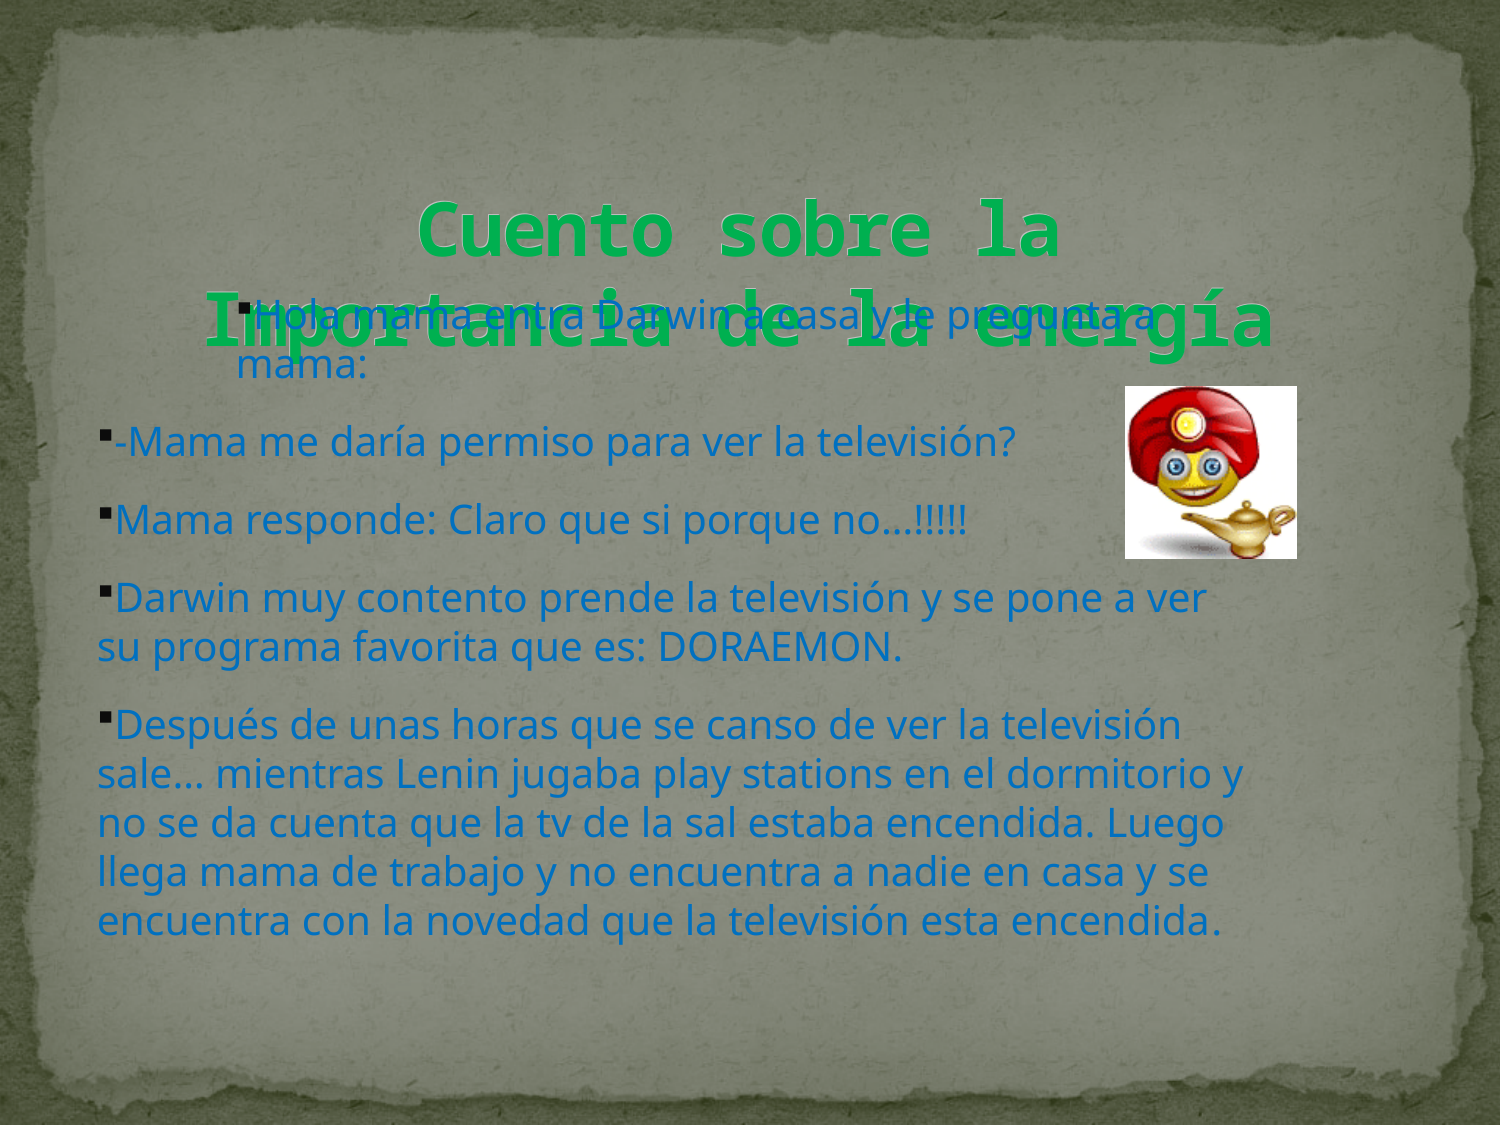

# Cuento sobre la Importancia de la energía
Hola mama entra Darwin a casa y le pregunta a mama:
-Mama me daría permiso para ver la televisión?
Mama responde: Claro que si porque no…!!!!!
Darwin muy contento prende la televisión y se pone a ver su programa favorita que es: DORAEMON.
Después de unas horas que se canso de ver la televisión sale… mientras Lenin jugaba play stations en el dormitorio y no se da cuenta que la tv de la sal estaba encendida. Luego llega mama de trabajo y no encuentra a nadie en casa y se encuentra con la novedad que la televisión esta encendida.